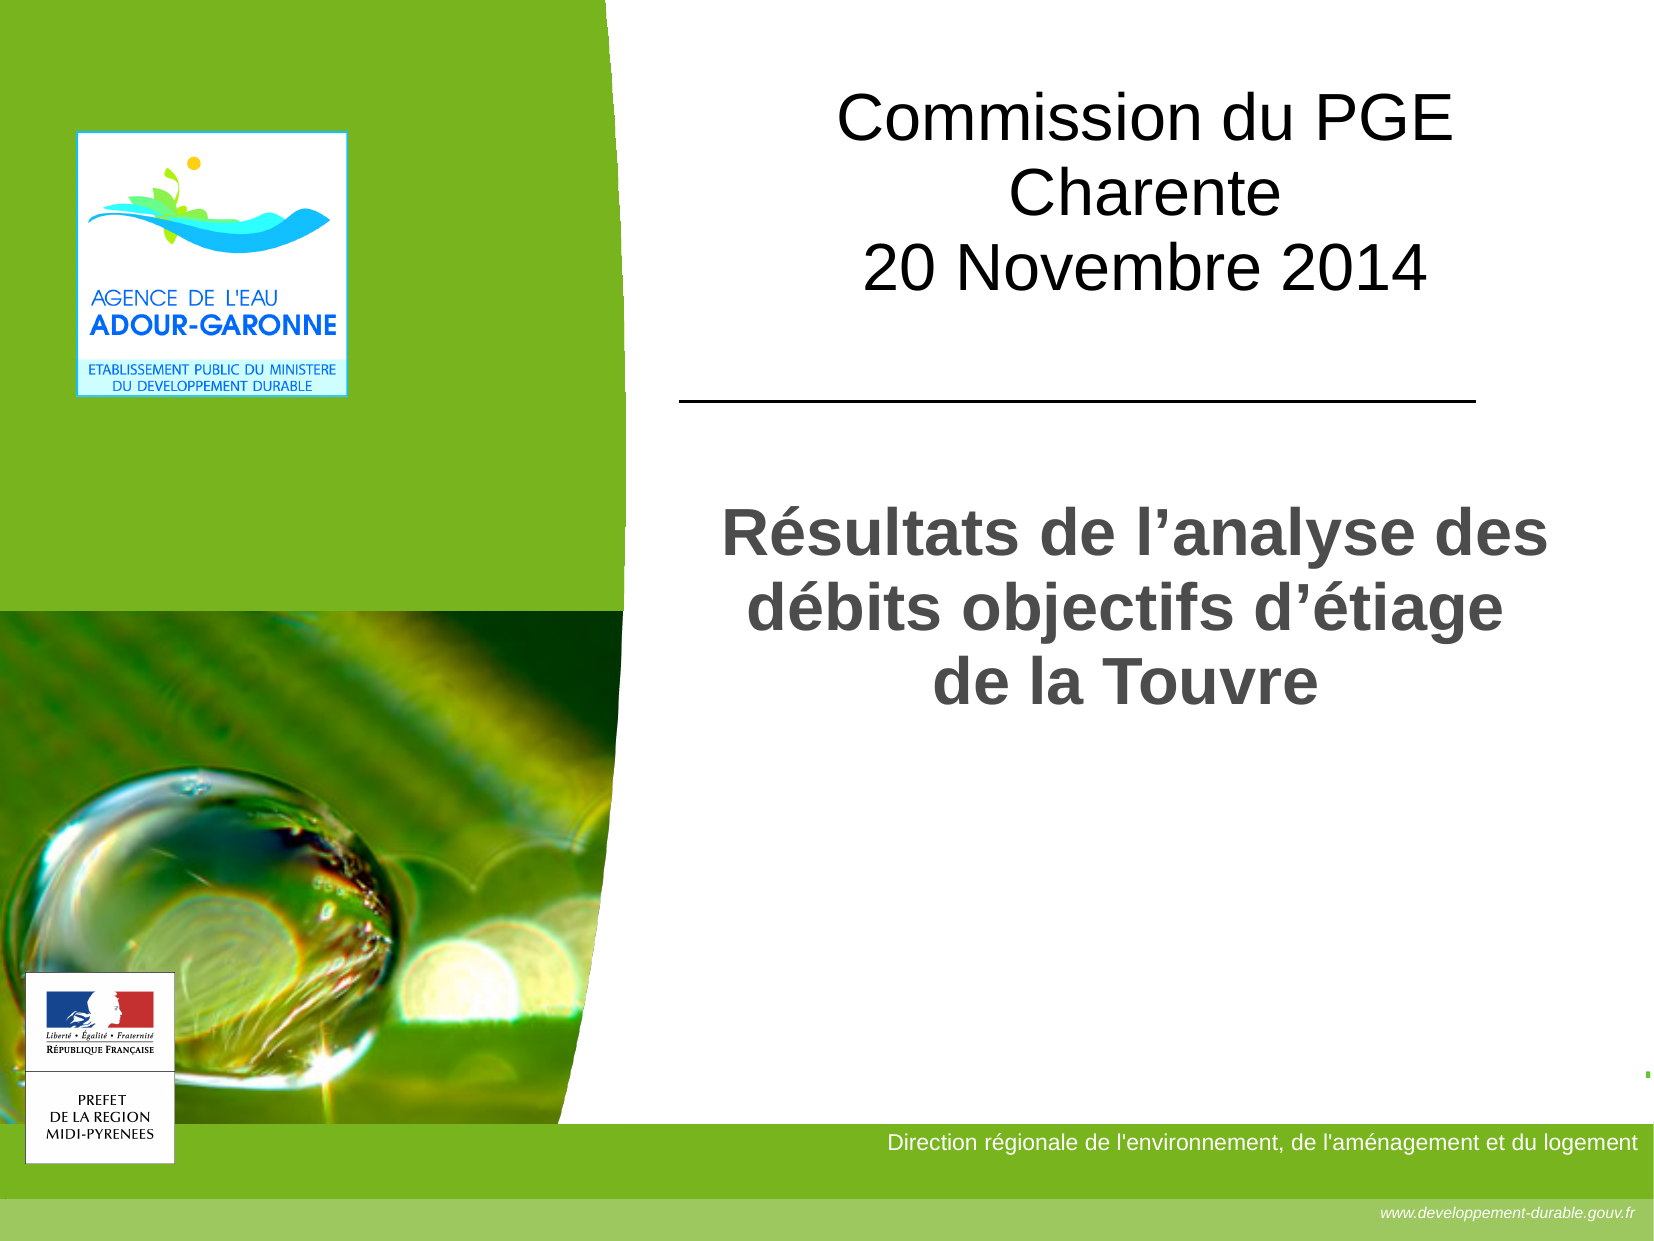

# Résultats de l’analyse des débits objectifs d’étiage de la Touvre
Commission du PGE
Charente
20 Novembre 2014